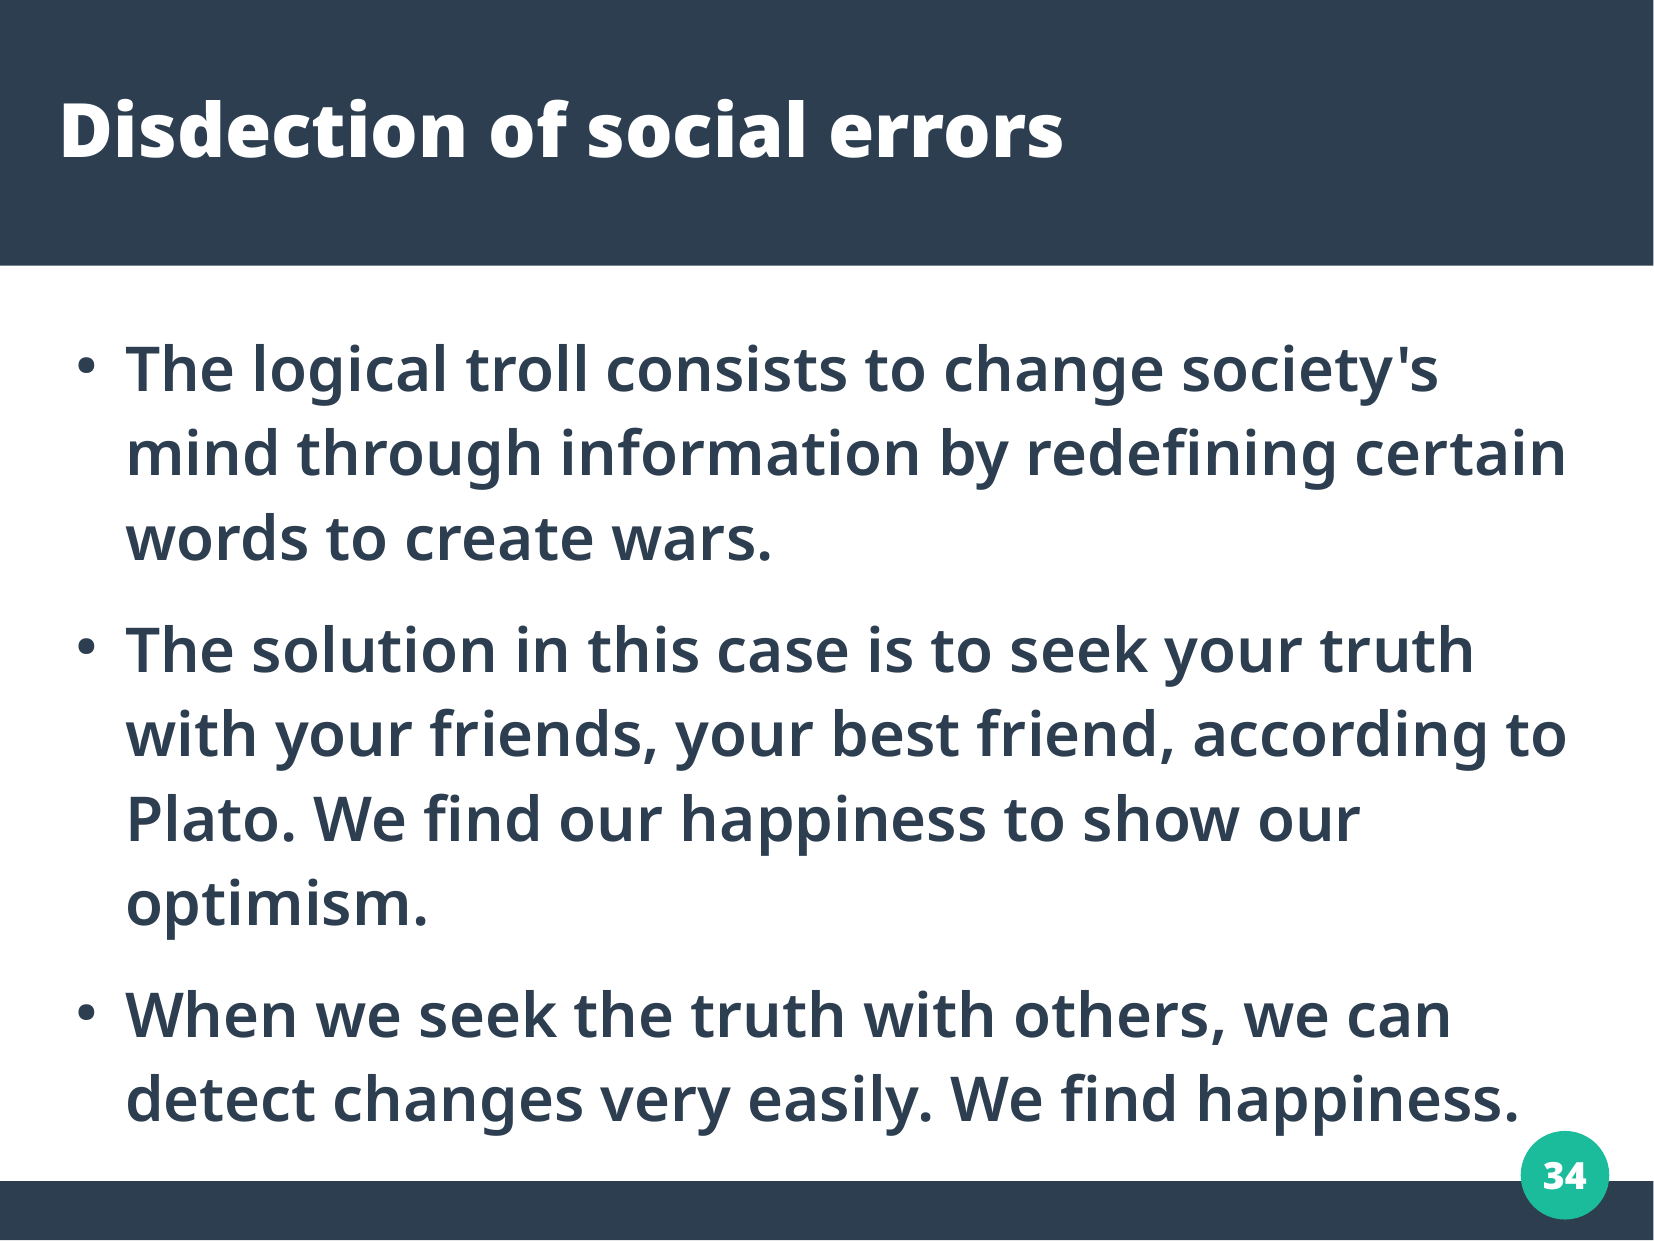

# Disdection of social errors
The logical troll consists to change society's mind through information by redefining certain words to create wars.
The solution in this case is to seek your truth with your friends, your best friend, according to Plato. We find our happiness to show our optimism.
When we seek the truth with others, we can detect changes very easily. We find happiness.
34